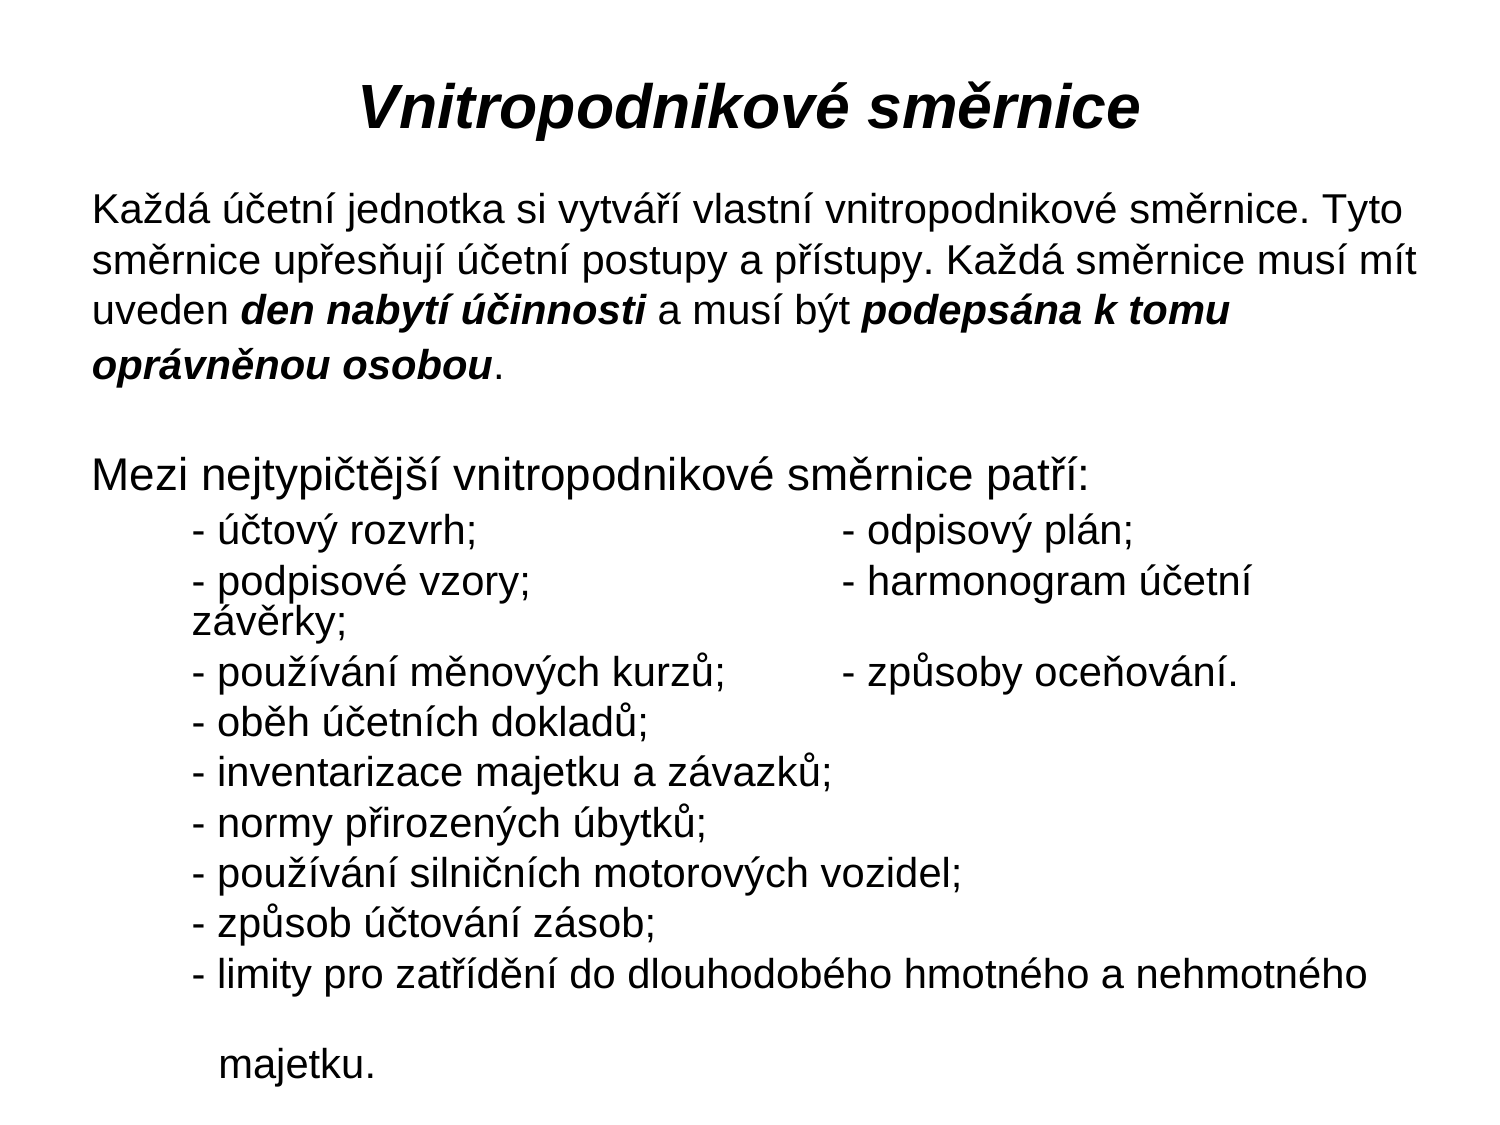

# Vnitropodnikové směrnice
Každá účetní jednotka si vytváří vlastní vnitropodnikové směrnice. Tyto
směrnice upřesňují účetní postupy a přístupy. Každá směrnice musí mít
uveden den nabytí účinnosti a musí být podepsána k tomu
oprávněnou osobou.
Mezi nejtypičtější vnitropodnikové směrnice patří:
	- účtový rozvrh;			- odpisový plán;
	- podpisové vzory;			- harmonogram účetní závěrky;
	- používání měnových kurzů;	- způsoby oceňování.
	- oběh účetních dokladů;
	- inventarizace majetku a závazků;
	- normy přirozených úbytků;
	- používání silničních motorových vozidel;
	- způsob účtování zásob;
	- limity pro zatřídění do dlouhodobého hmotného a nehmotného
 majetku.